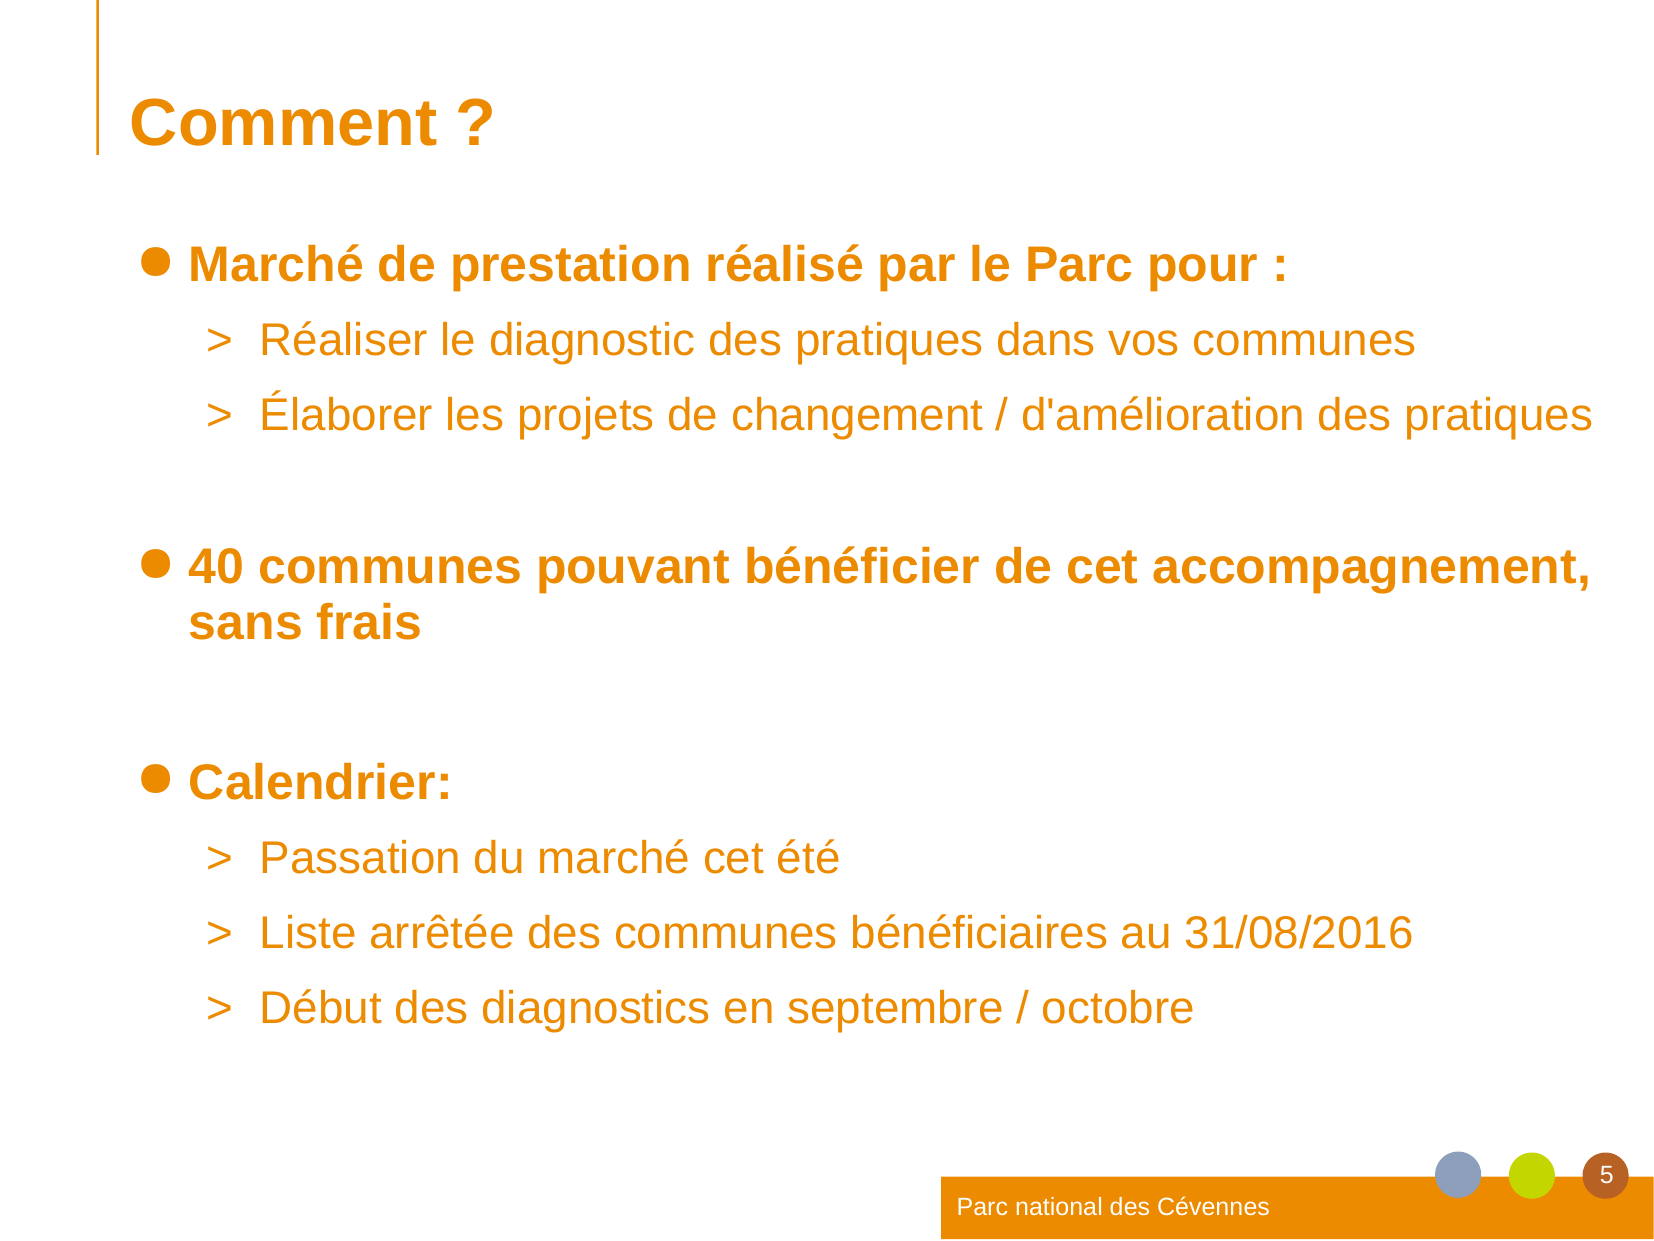

# Comment ?
Marché de prestation réalisé par le Parc pour :
Réaliser le diagnostic des pratiques dans vos communes
Élaborer les projets de changement / d'amélioration des pratiques
40 communes pouvant bénéficier de cet accompagnement, sans frais
Calendrier:
Passation du marché cet été
Liste arrêtée des communes bénéficiaires au 31/08/2016
Début des diagnostics en septembre / octobre